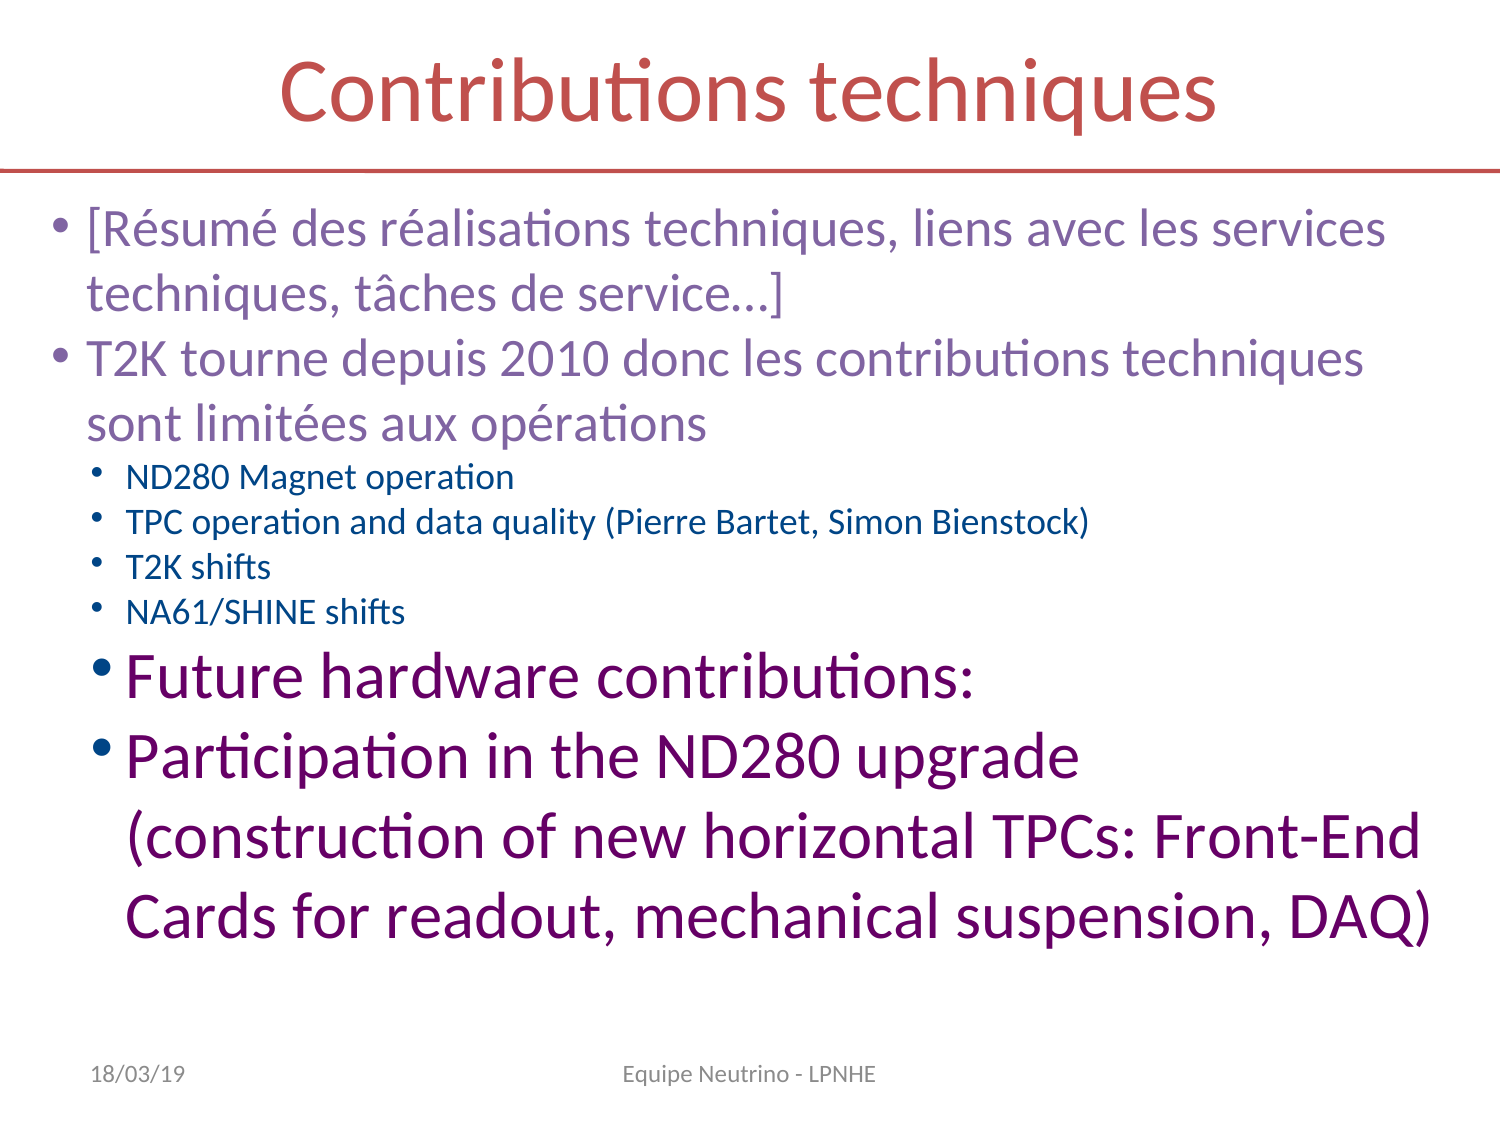

Contributions techniques
[Résumé des réalisations techniques, liens avec les services techniques, tâches de service…]
T2K tourne depuis 2010 donc les contributions techniques sont limitées aux opérations
ND280 Magnet operation
TPC operation and data quality (Pierre Bartet, Simon Bienstock)
T2K shifts
NA61/SHINE shifts
Future hardware contributions:
Participation in the ND280 upgrade (construction of new horizontal TPCs: Front-End Cards for readout, mechanical suspension, DAQ)
18/03/19
Equipe Neutrino - LPNHE